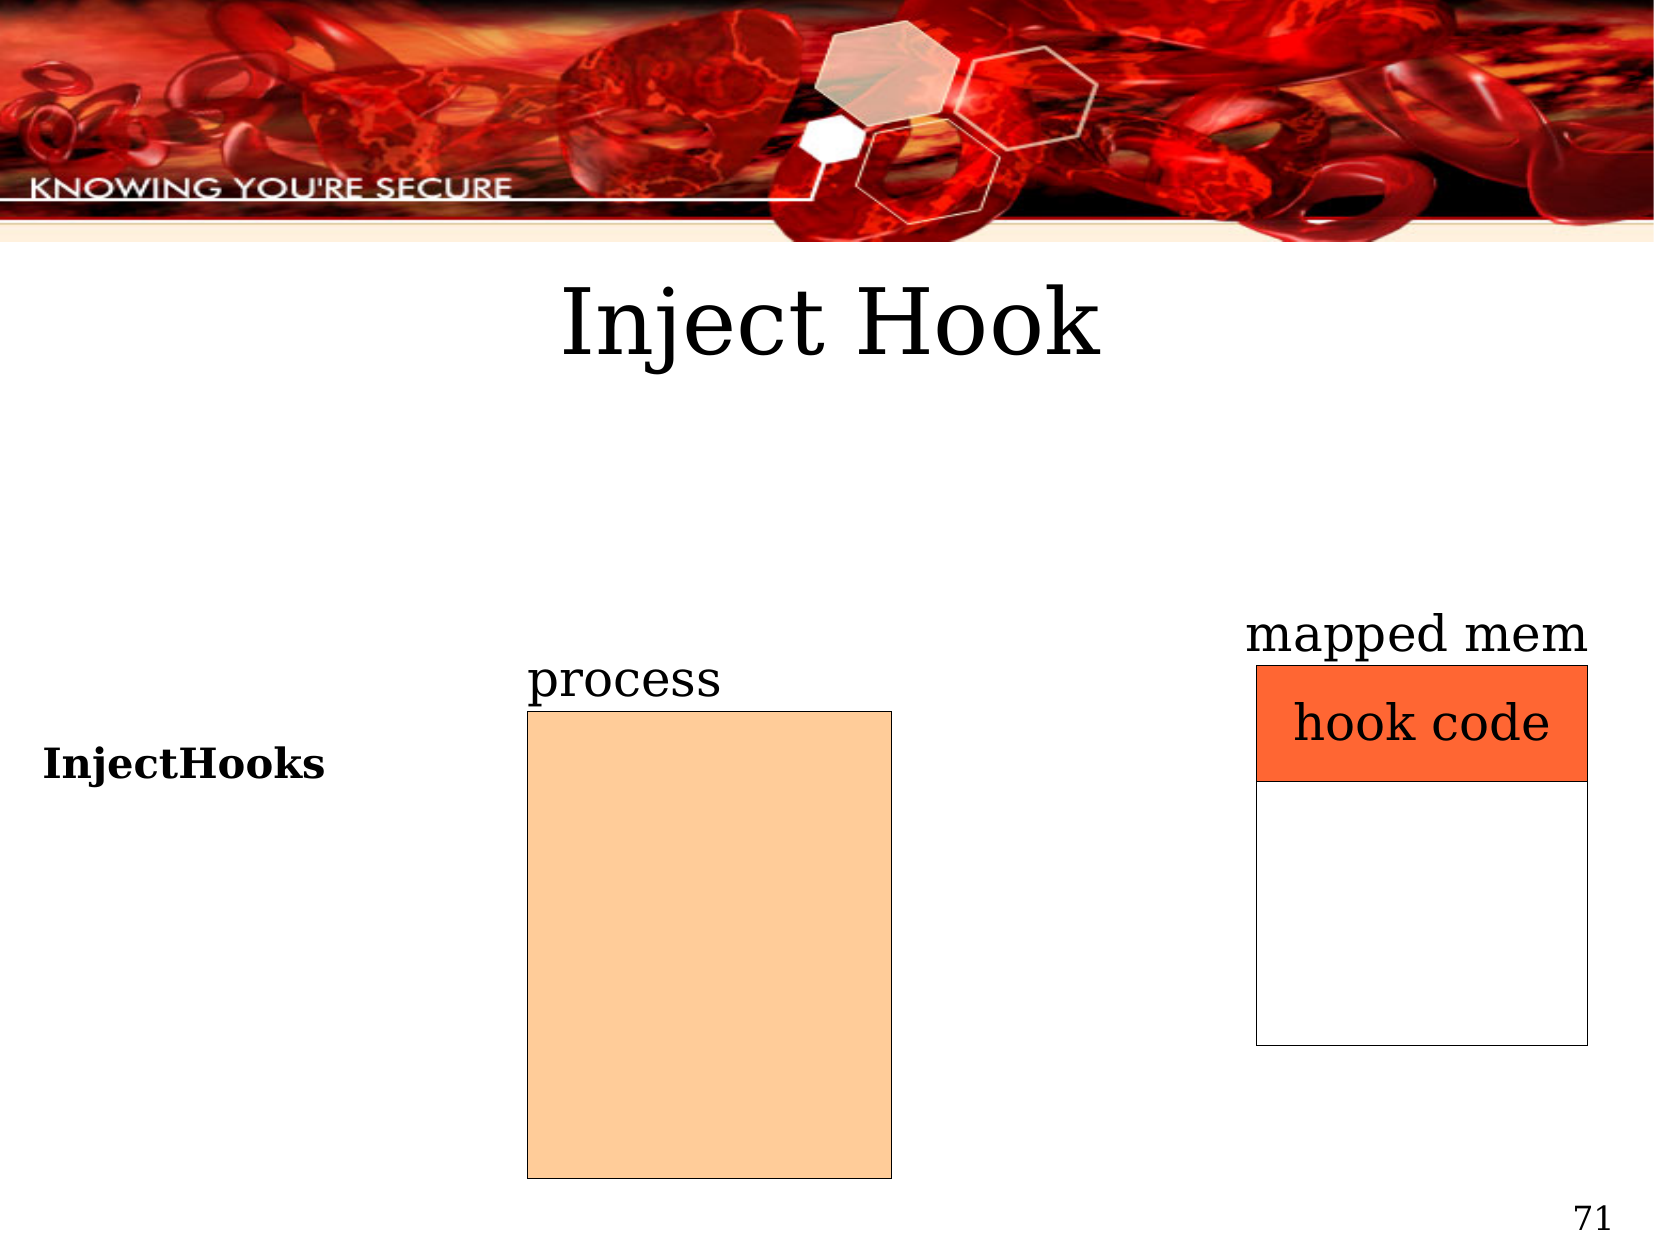

# Inject Hook
mapped mem
process
hook code
InjectHooks